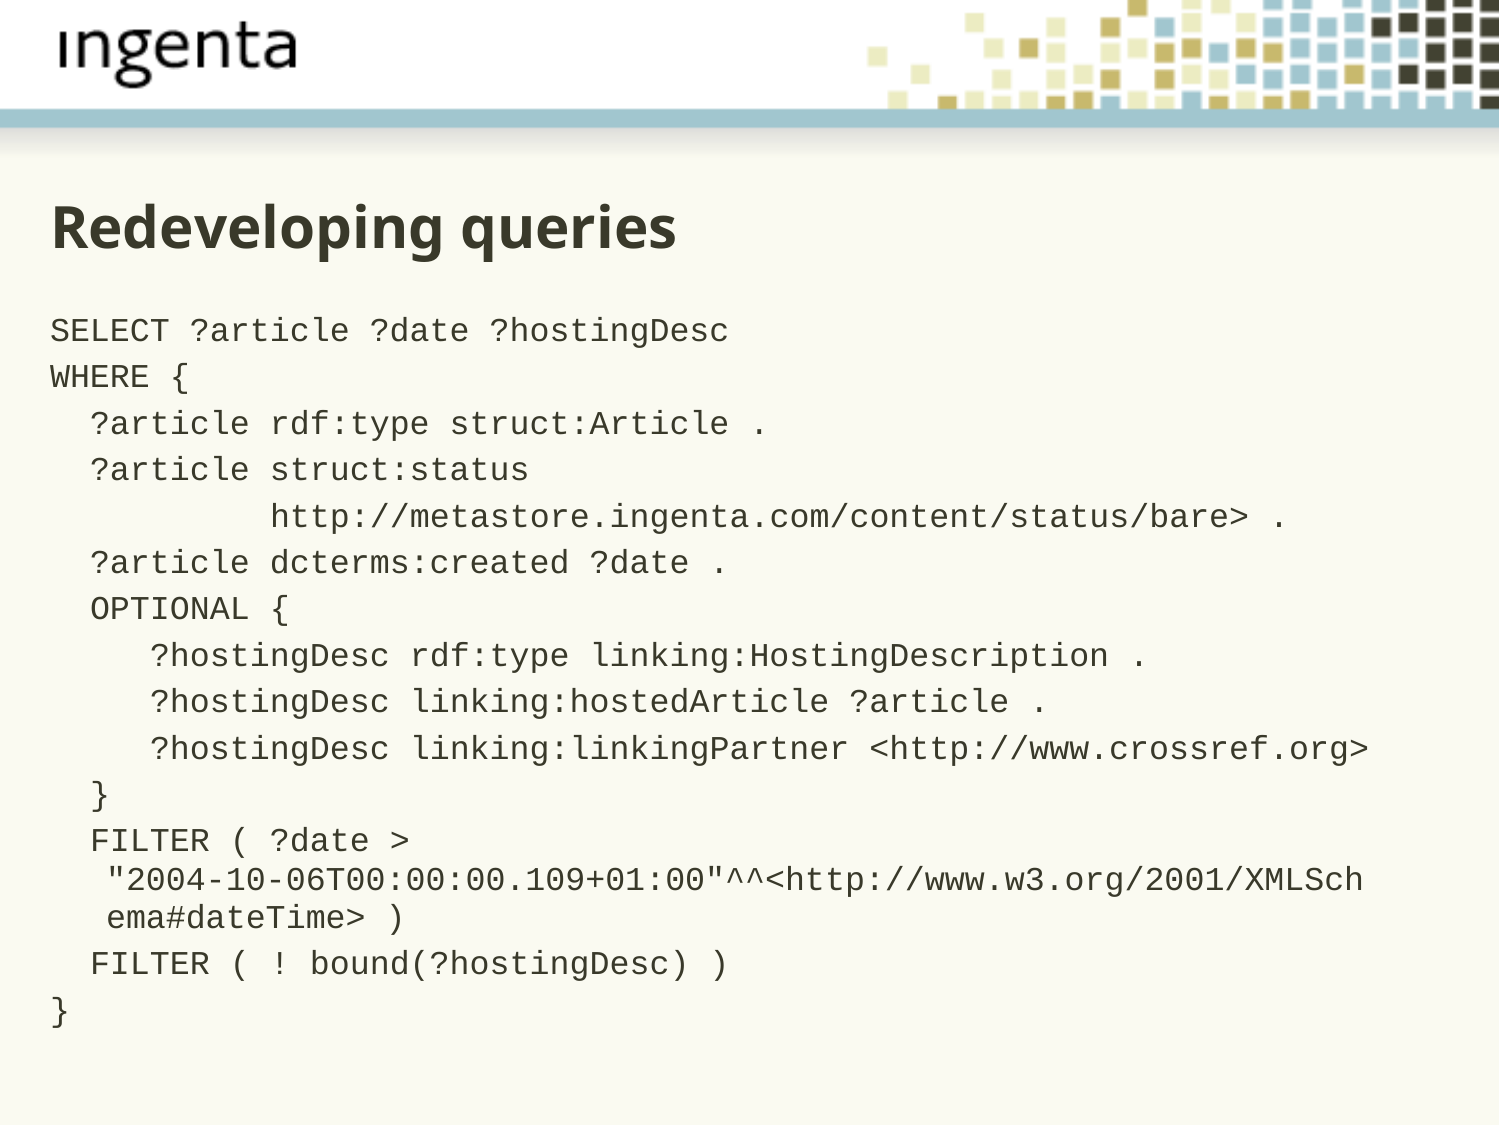

# Redeveloping queries
SELECT ?article ?date ?hostingDesc
WHERE {
 ?article rdf:type struct:Article .
 ?article struct:status
 http://metastore.ingenta.com/content/status/bare> .
 ?article dcterms:created ?date .
 OPTIONAL {
 ?hostingDesc rdf:type linking:HostingDescription .
 ?hostingDesc linking:hostedArticle ?article .
 ?hostingDesc linking:linkingPartner <http://www.crossref.org>
 }
 FILTER ( ?date > "2004-10-06T00:00:00.109+01:00"^^<http://www.w3.org/2001/XMLSchema#dateTime> )
 FILTER ( ! bound(?hostingDesc) )
}